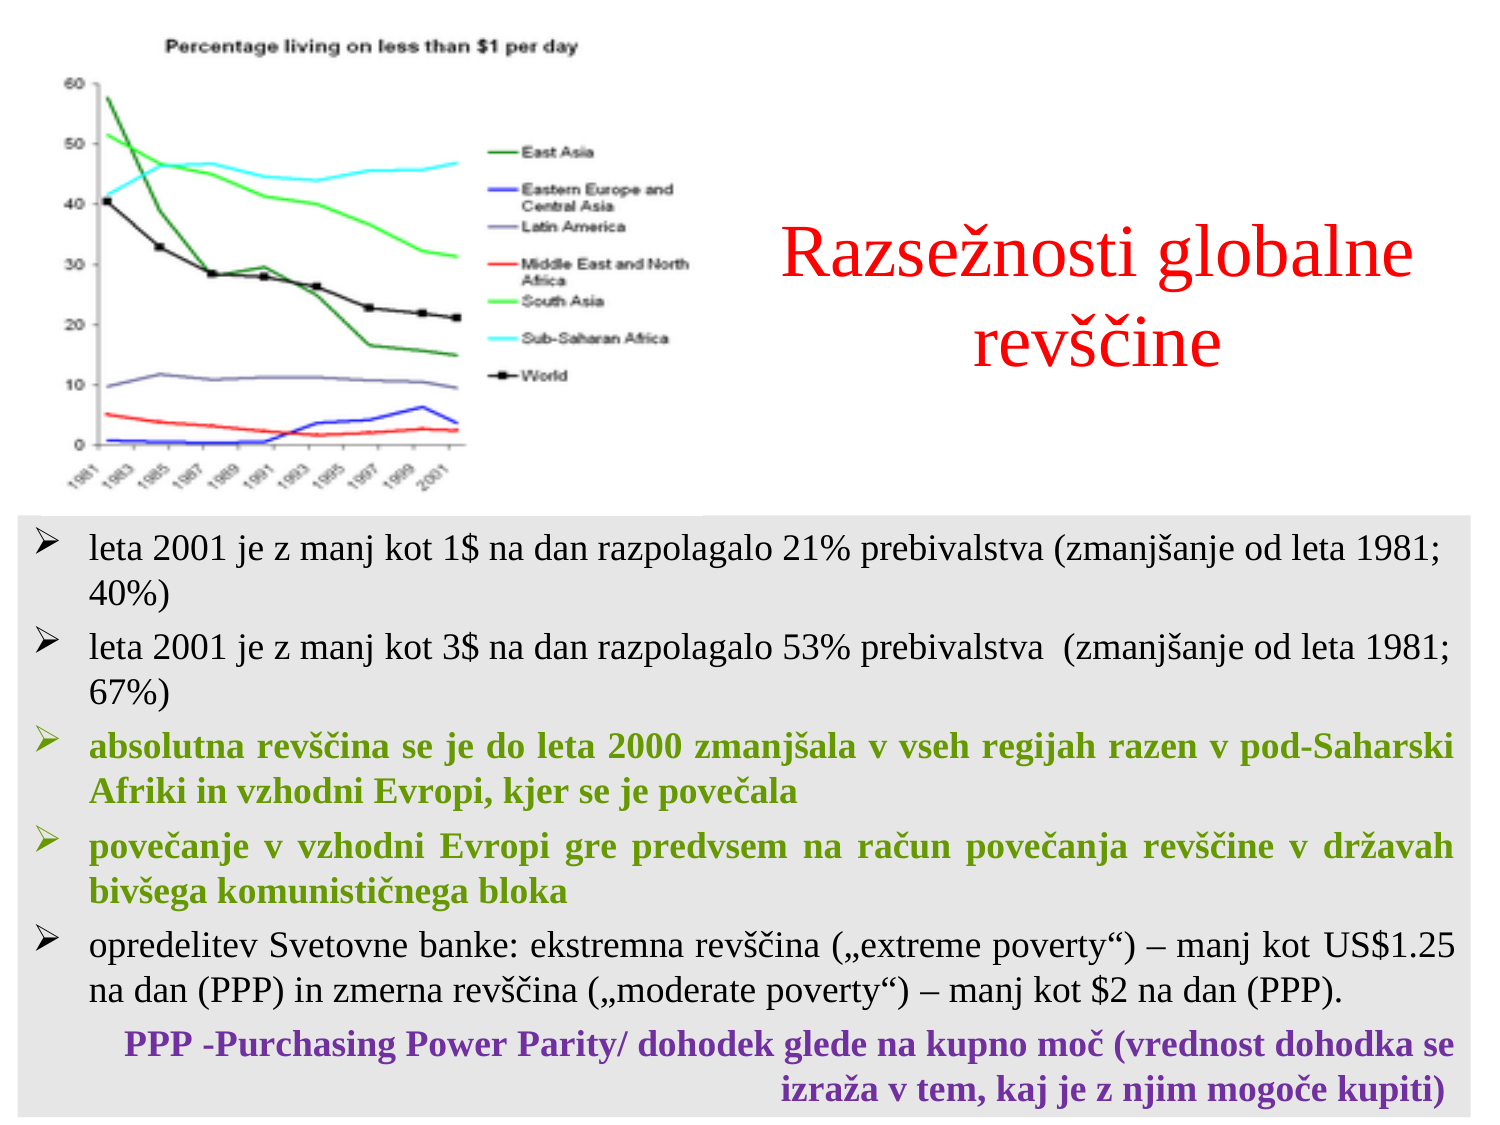

# Razsežnosti globalne revščine
leta 2001 je z manj kot 1$ na dan razpolagalo 21% prebivalstva (zmanjšanje od leta 1981; 40%)
leta 2001 je z manj kot 3$ na dan razpolagalo 53% prebivalstva (zmanjšanje od leta 1981; 67%)
absolutna revščina se je do leta 2000 zmanjšala v vseh regijah razen v pod-Saharski Afriki in vzhodni Evropi, kjer se je povečala
povečanje v vzhodni Evropi gre predvsem na račun povečanja revščine v državah bivšega komunističnega bloka
opredelitev Svetovne banke: ekstremna revščina („extreme poverty“) – manj kot US$1.25 na dan (PPP) in zmerna revščina („moderate poverty“) – manj kot $2 na dan (PPP).
PPP -Purchasing Power Parity/ dohodek glede na kupno moč (vrednost dohodka se izraža v tem, kaj je z njim mogoče kupiti)